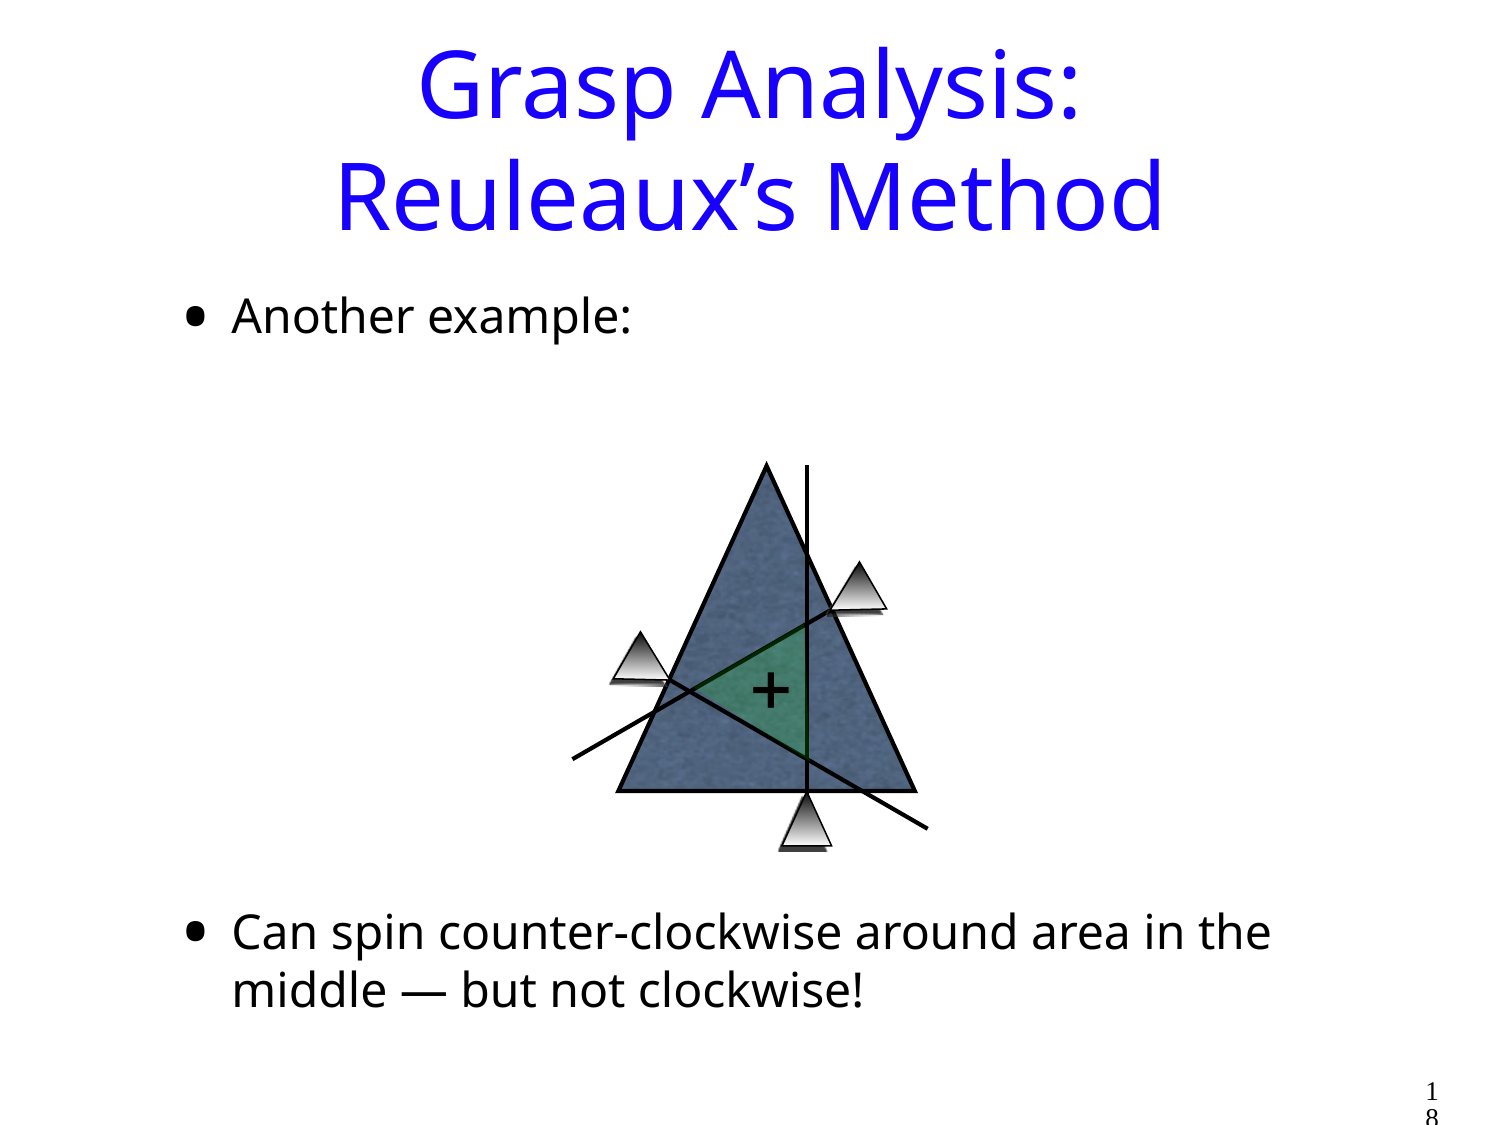

Grasp Analysis:
Reuleaux’s Method
# Another example:
Can spin counter-clockwise around area in the middle — but not clockwise!
+
18